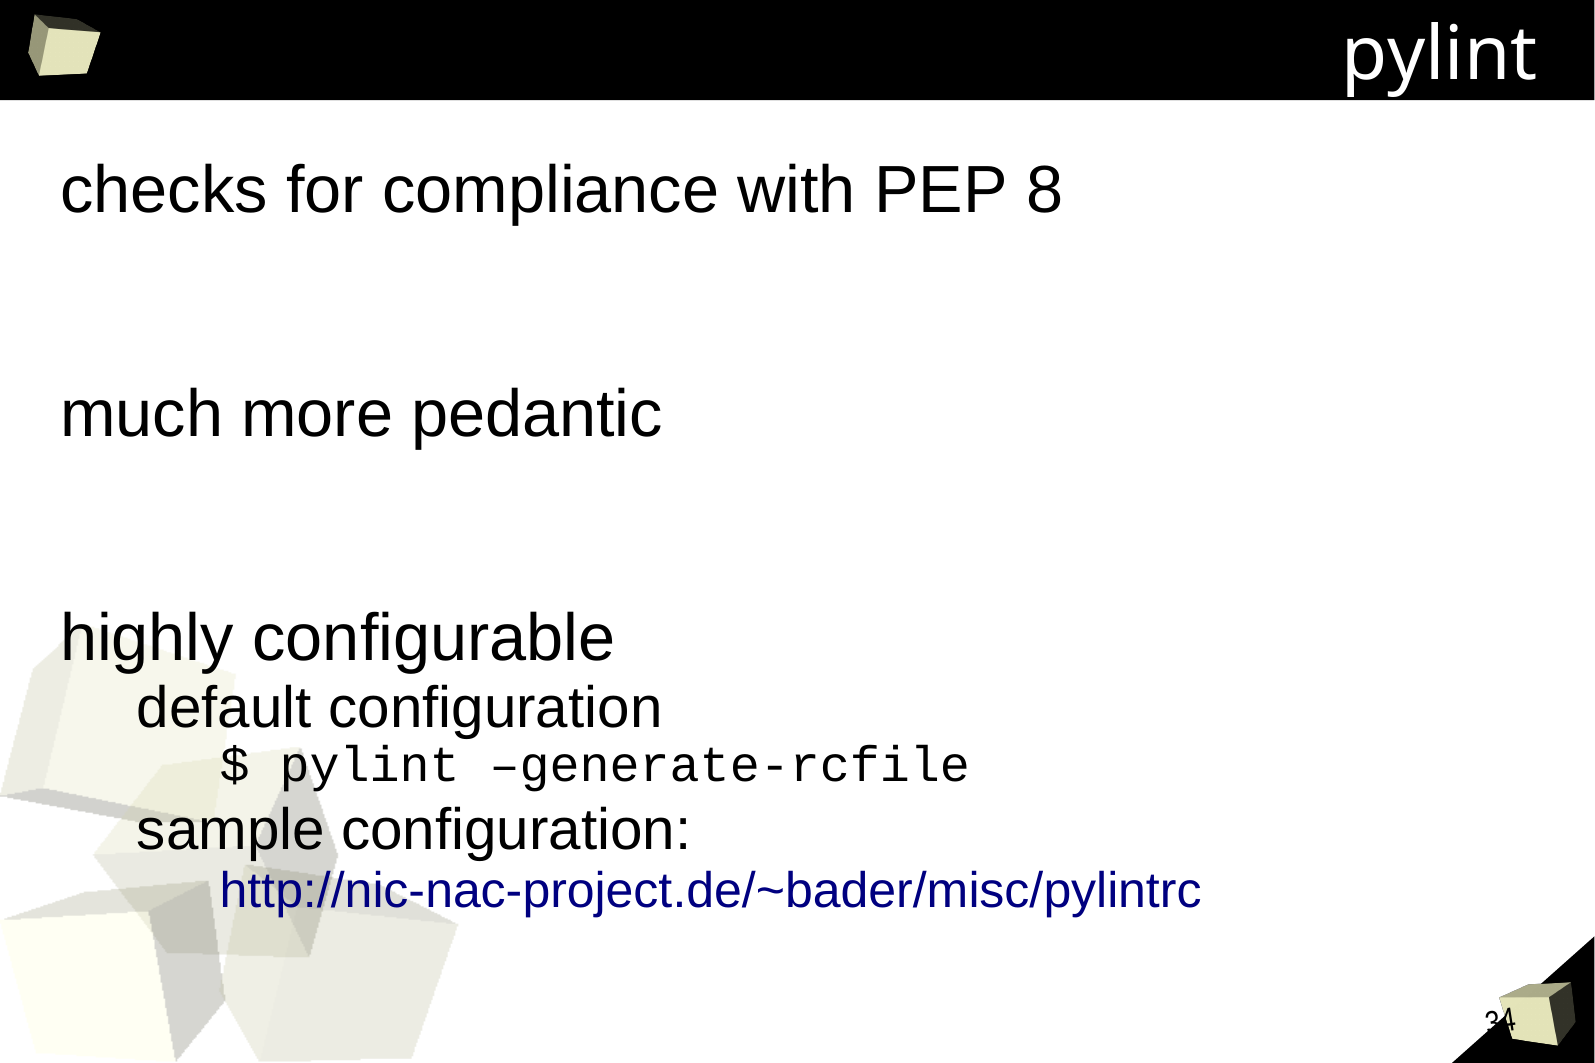

# pylint
checks for compliance with PEP 8
much more pedantic
highly configurable
default configuration
$ pylint –generate-rcfile
sample configuration:
http://nic-nac-project.de/~bader/misc/pylintrc